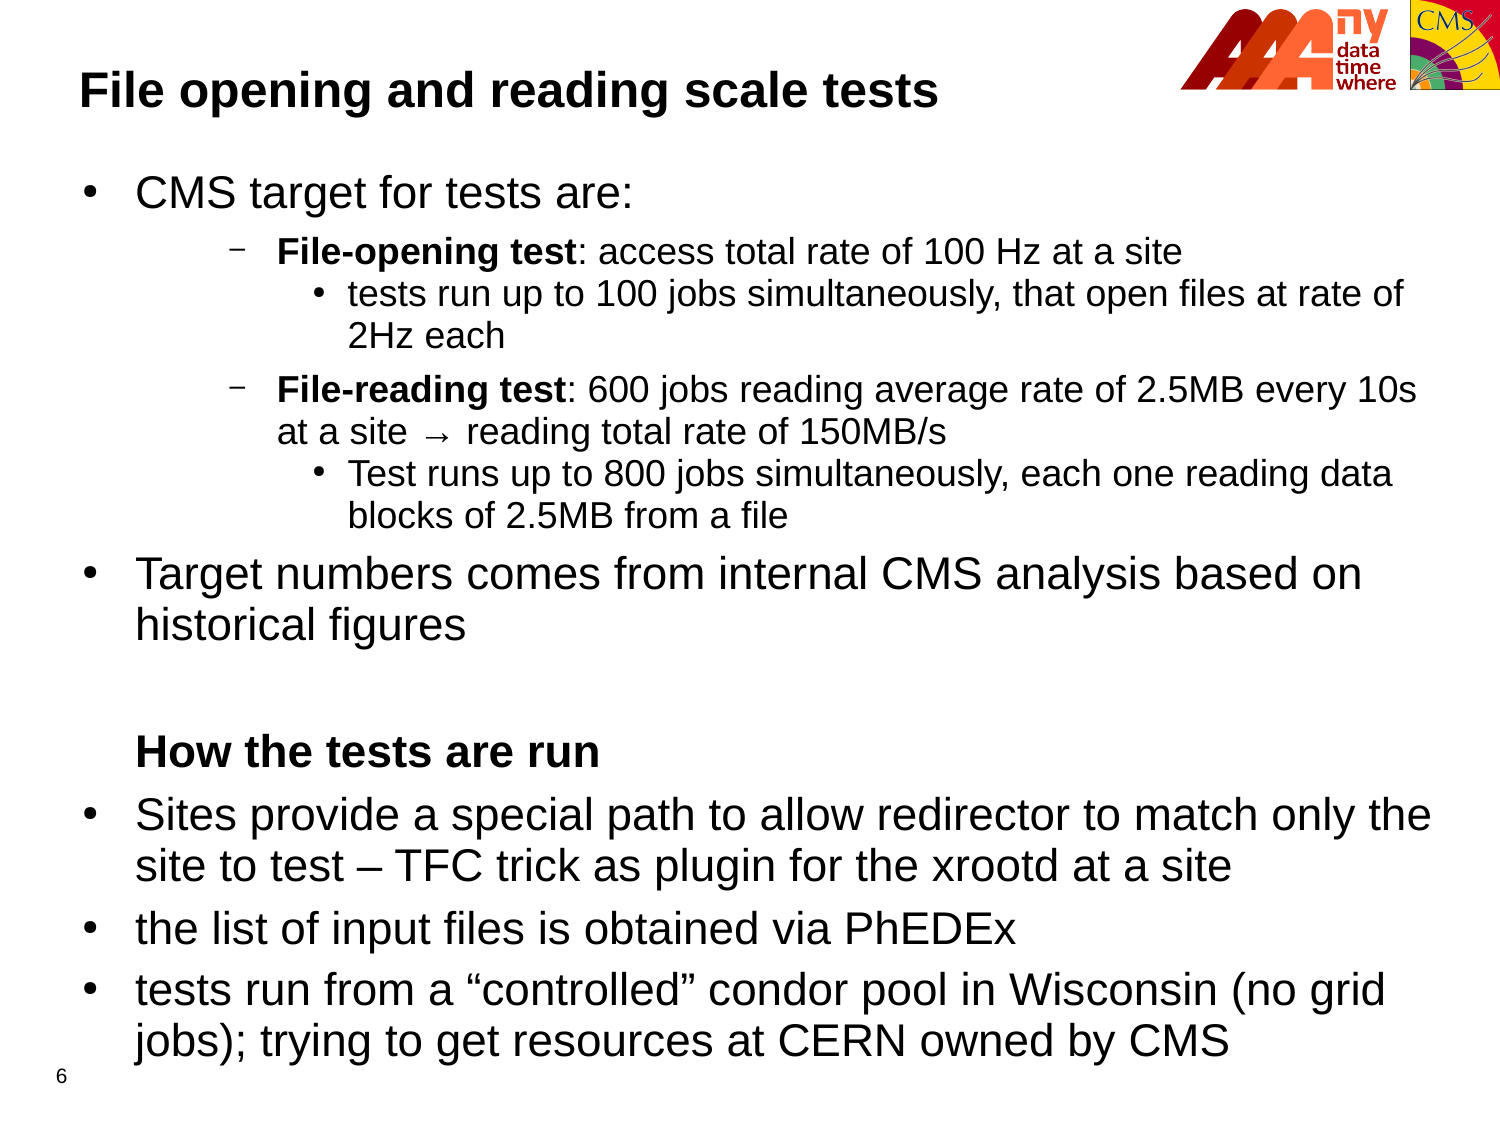

# File opening and reading scale tests
CMS target for tests are:
File-opening test: access total rate of 100 Hz at a site
tests run up to 100 jobs simultaneously, that open files at rate of 2Hz each
File-reading test: 600 jobs reading average rate of 2.5MB every 10s at a site → reading total rate of 150MB/s
Test runs up to 800 jobs simultaneously, each one reading data blocks of 2.5MB from a file
Target numbers comes from internal CMS analysis based on historical figures
How the tests are run
Sites provide a special path to allow redirector to match only the site to test – TFC trick as plugin for the xrootd at a site
the list of input files is obtained via PhEDEx
tests run from a “controlled” condor pool in Wisconsin (no grid jobs); trying to get resources at CERN owned by CMS